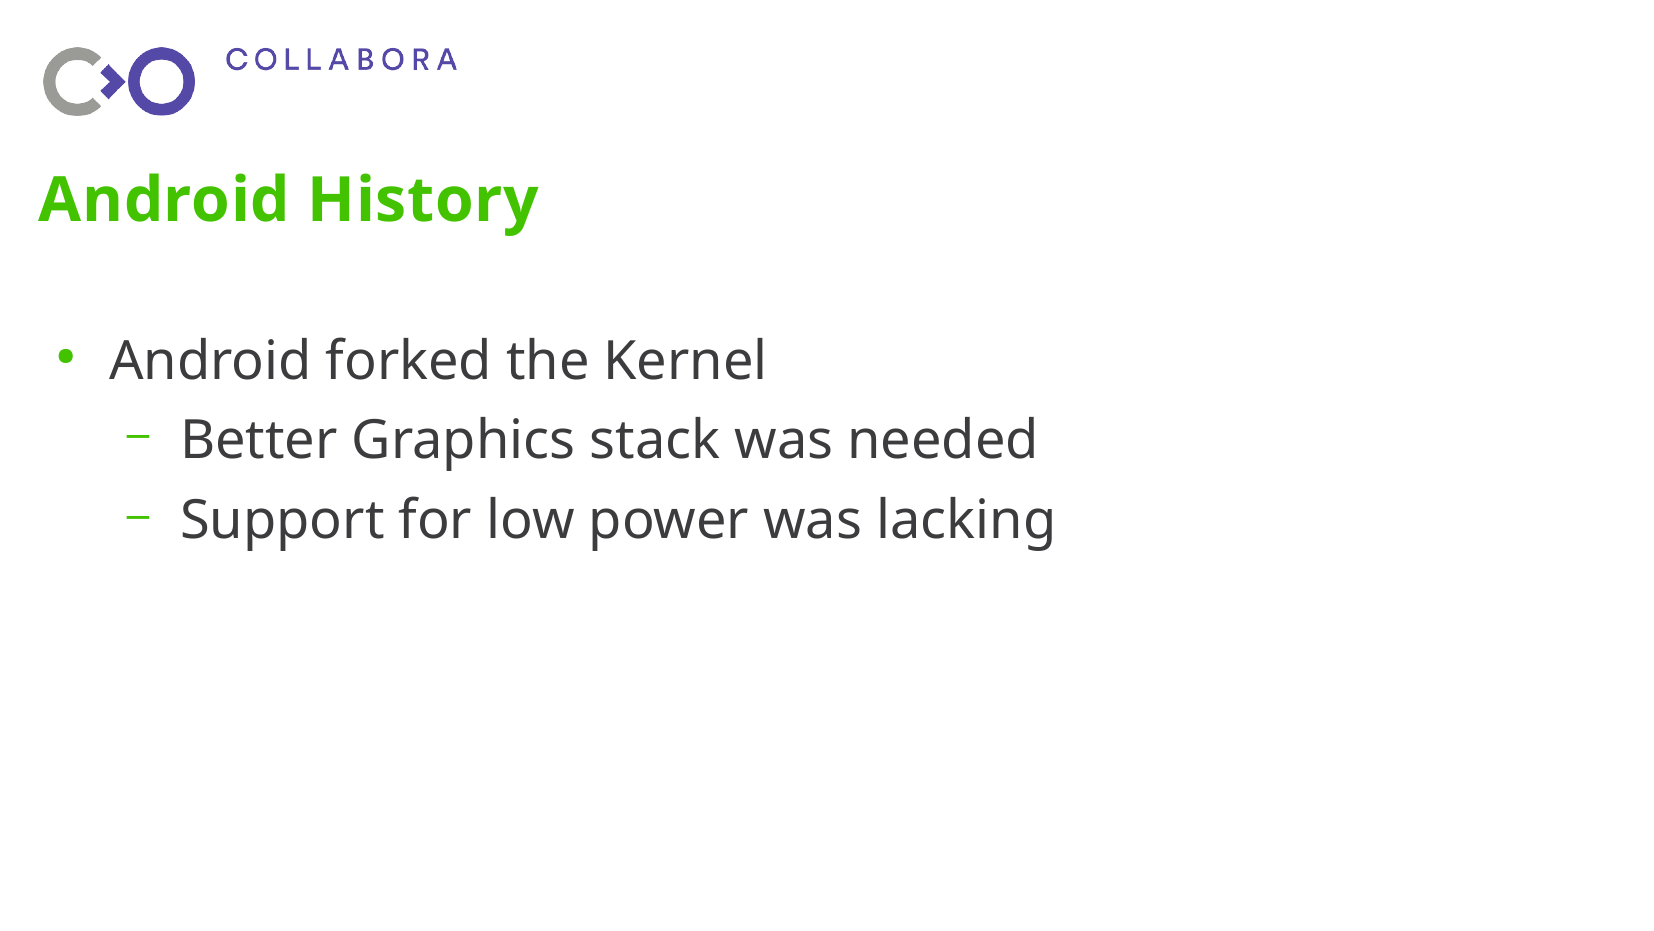

# Android History
Android forked the Kernel
Better Graphics stack was needed
Support for low power was lacking